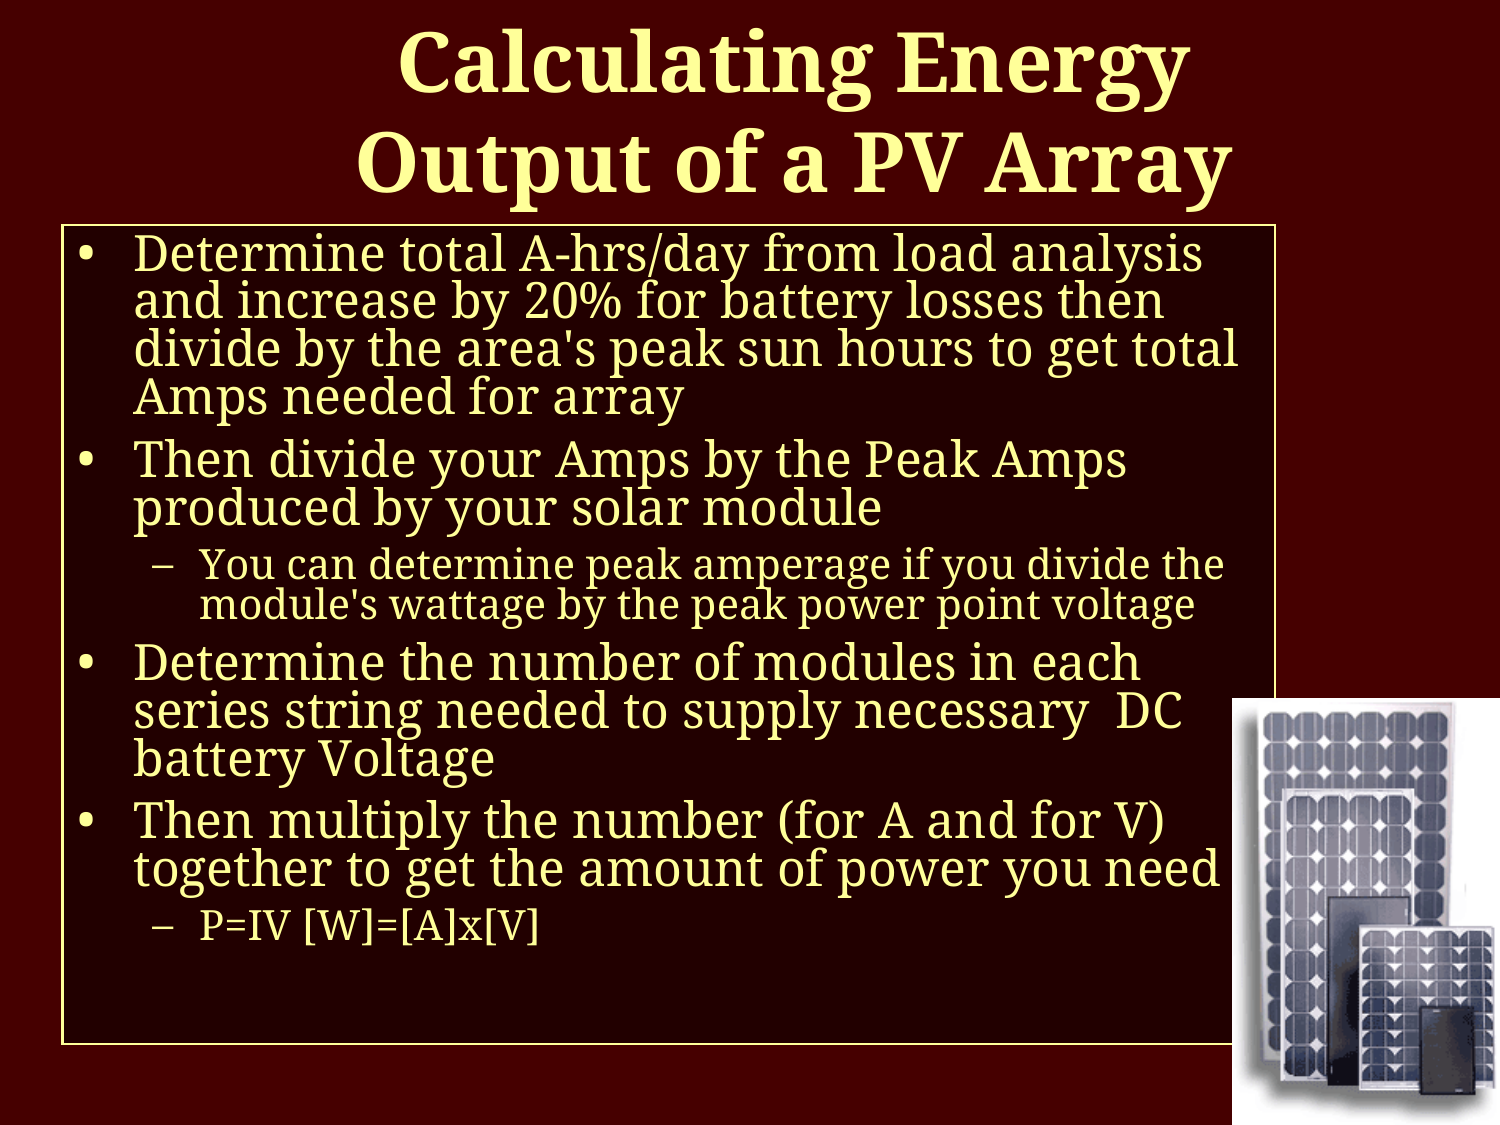

# Calculating Energy Output of a PV Array
Determine total A-hrs/day from load analysis and increase by 20% for battery losses then divide by the area's peak sun hours to get total Amps needed for array
Then divide your Amps by the Peak Amps produced by your solar module
You can determine peak amperage if you divide the module's wattage by the peak power point voltage
Determine the number of modules in each series string needed to supply necessary DC battery Voltage
Then multiply the number (for A and for V) together to get the amount of power you need
P=IV [W]=[A]x[V]
Engineering Photovoltaic Systems
35